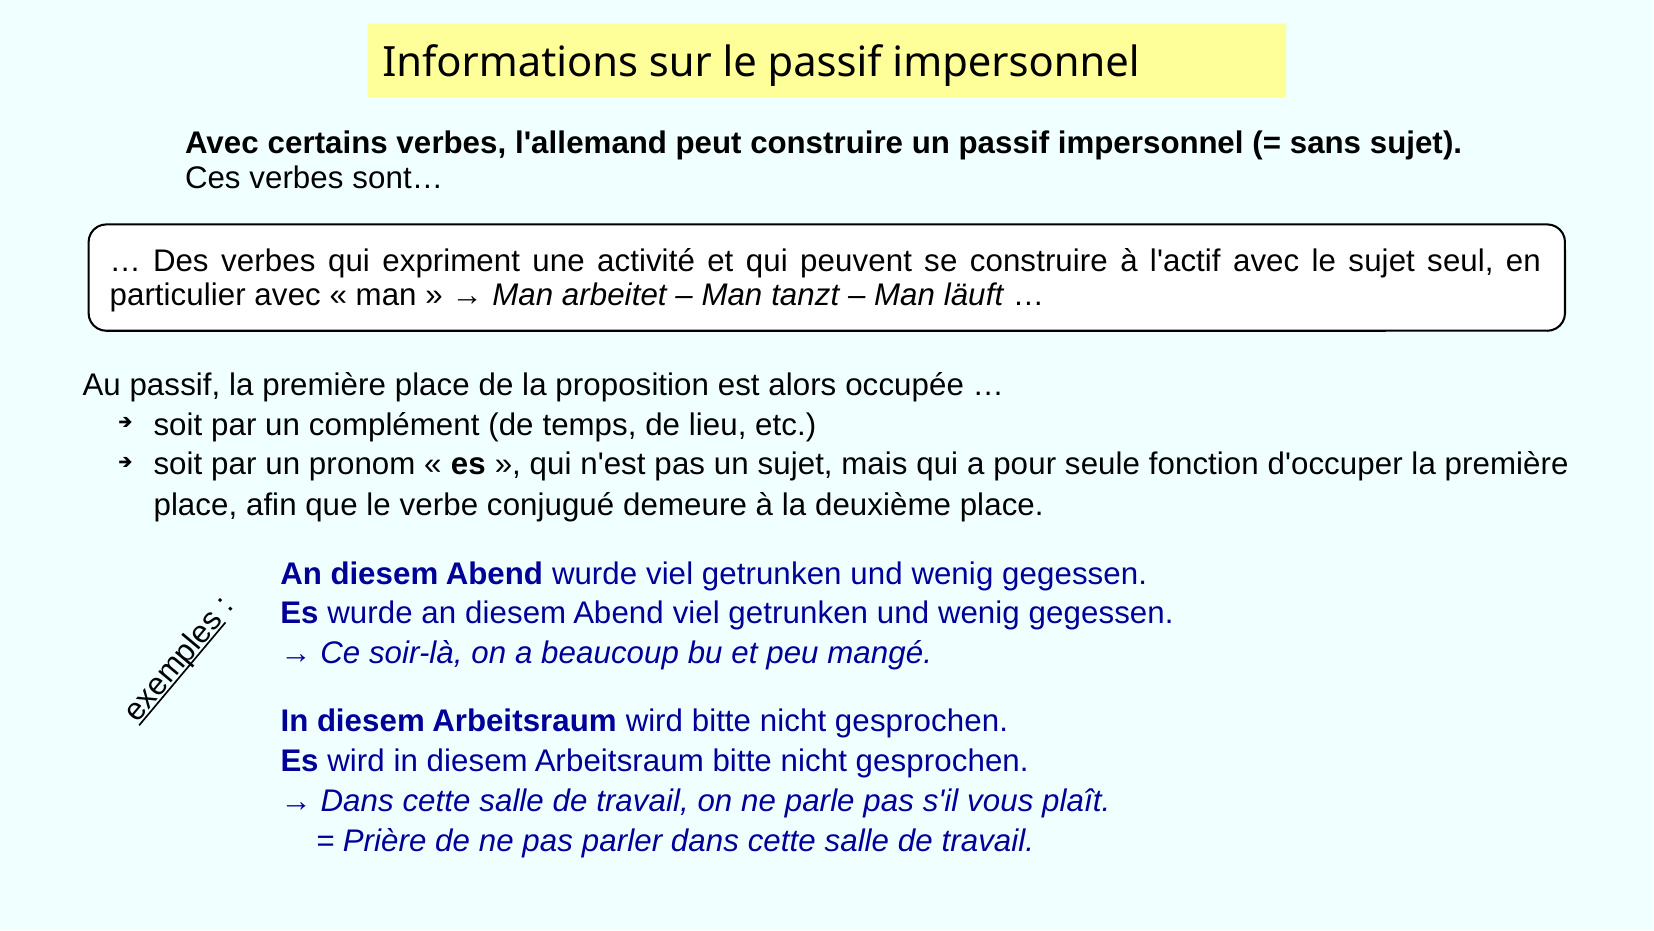

Informations sur le passif impersonnel
Avec certains verbes, l'allemand peut construire un passif impersonnel (= sans sujet).
Ces verbes sont…
… Des verbes qui expriment une activité et qui peuvent se construire à l'actif avec le sujet seul, en particulier avec « man » → Man arbeitet – Man tanzt – Man läuft …
Au passif, la première place de la proposition est alors occupée …
soit par un complément (de temps, de lieu, etc.)
soit par un pronom « es », qui n'est pas un sujet, mais qui a pour seule fonction d'occuper la première place, afin que le verbe conjugué demeure à la deuxième place.
An diesem Abend wurde viel getrunken und wenig gegessen.
Es wurde an diesem Abend viel getrunken und wenig gegessen.
→ Ce soir-là, on a beaucoup bu et peu mangé.
exemples :
In diesem Arbeitsraum wird bitte nicht gesprochen.
Es wird in diesem Arbeitsraum bitte nicht gesprochen.
→ Dans cette salle de travail, on ne parle pas s'il vous plaît.
= Prière de ne pas parler dans cette salle de travail.